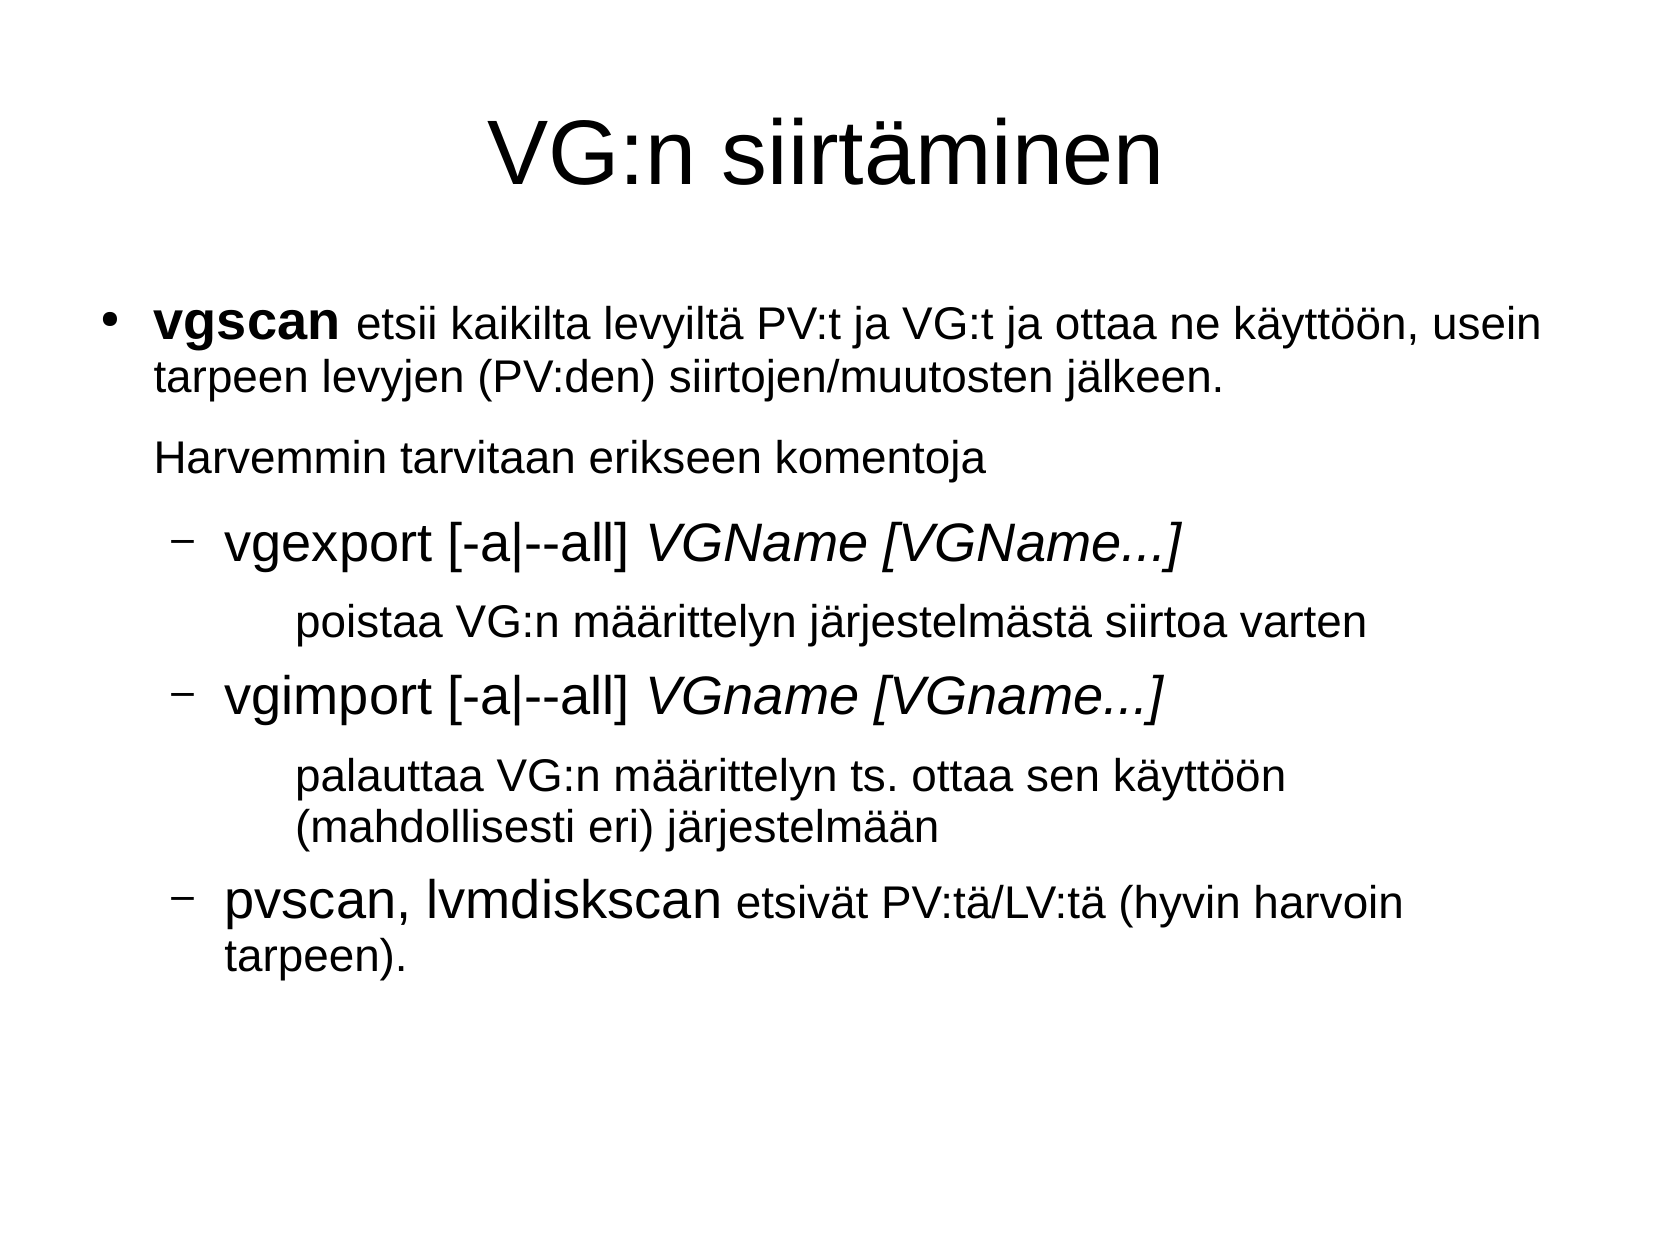

# VG:n siirtäminen
vgscan etsii kaikilta levyiltä PV:t ja VG:t ja ottaa ne käyttöön, usein tarpeen levyjen (PV:den) siirtojen/muutosten jälkeen.
Harvemmin tarvitaan erikseen komentoja
vgexport [-a|--all] VGName [VGName...]
poistaa VG:n määrittelyn järjestelmästä siirtoa varten
vgimport [-a|--all] VGname [VGname...]
palauttaa VG:n määrittelyn ts. ottaa sen käyttöön (mahdollisesti eri) järjestelmään
pvscan, lvmdiskscan etsivät PV:tä/LV:tä (hyvin harvoin tarpeen).